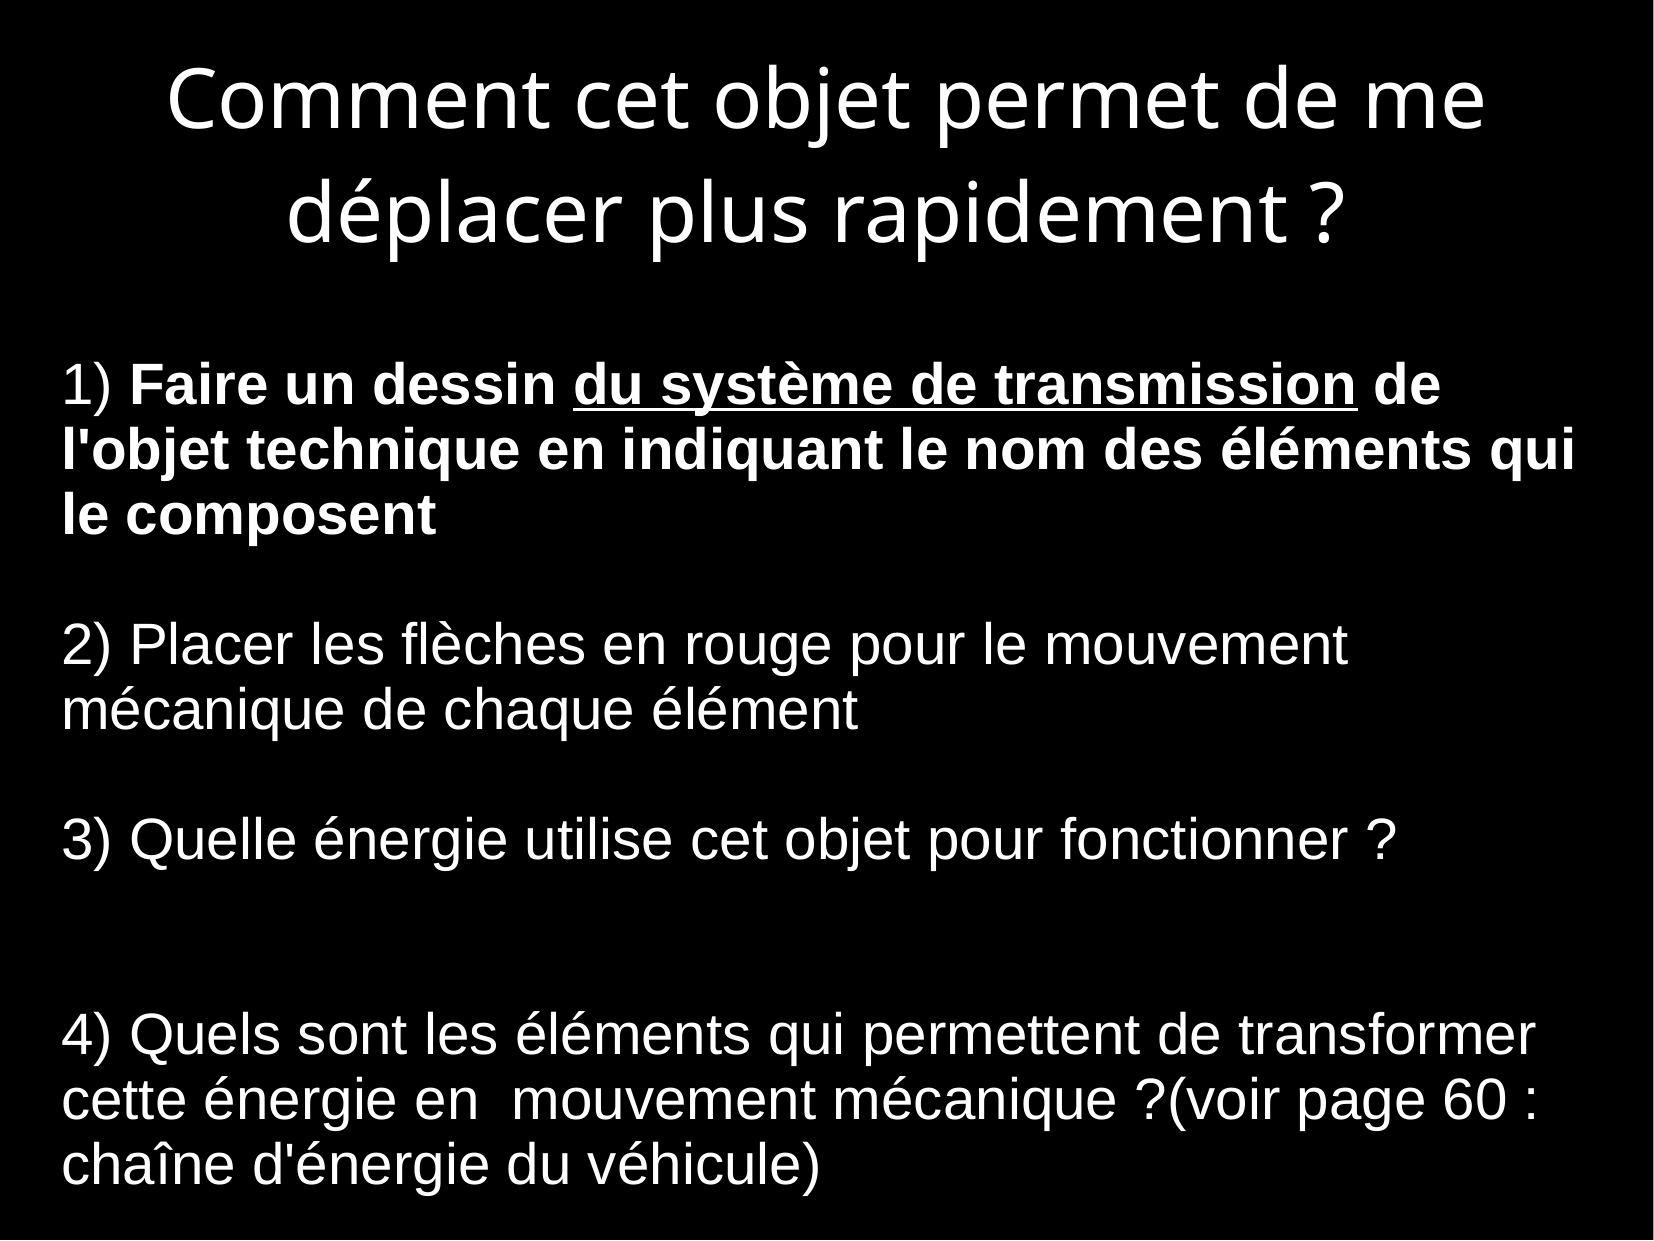

# Comment cet objet permet de me déplacer plus rapidement ?
1) Faire un dessin du système de transmission de l'objet technique en indiquant le nom des éléments qui le composent
2) Placer les flèches en rouge pour le mouvement mécanique de chaque élément
3) Quelle énergie utilise cet objet pour fonctionner ?
4) Quels sont les éléments qui permettent de transformer cette énergie en mouvement mécanique ?(voir page 60 : chaîne d'énergie du véhicule)